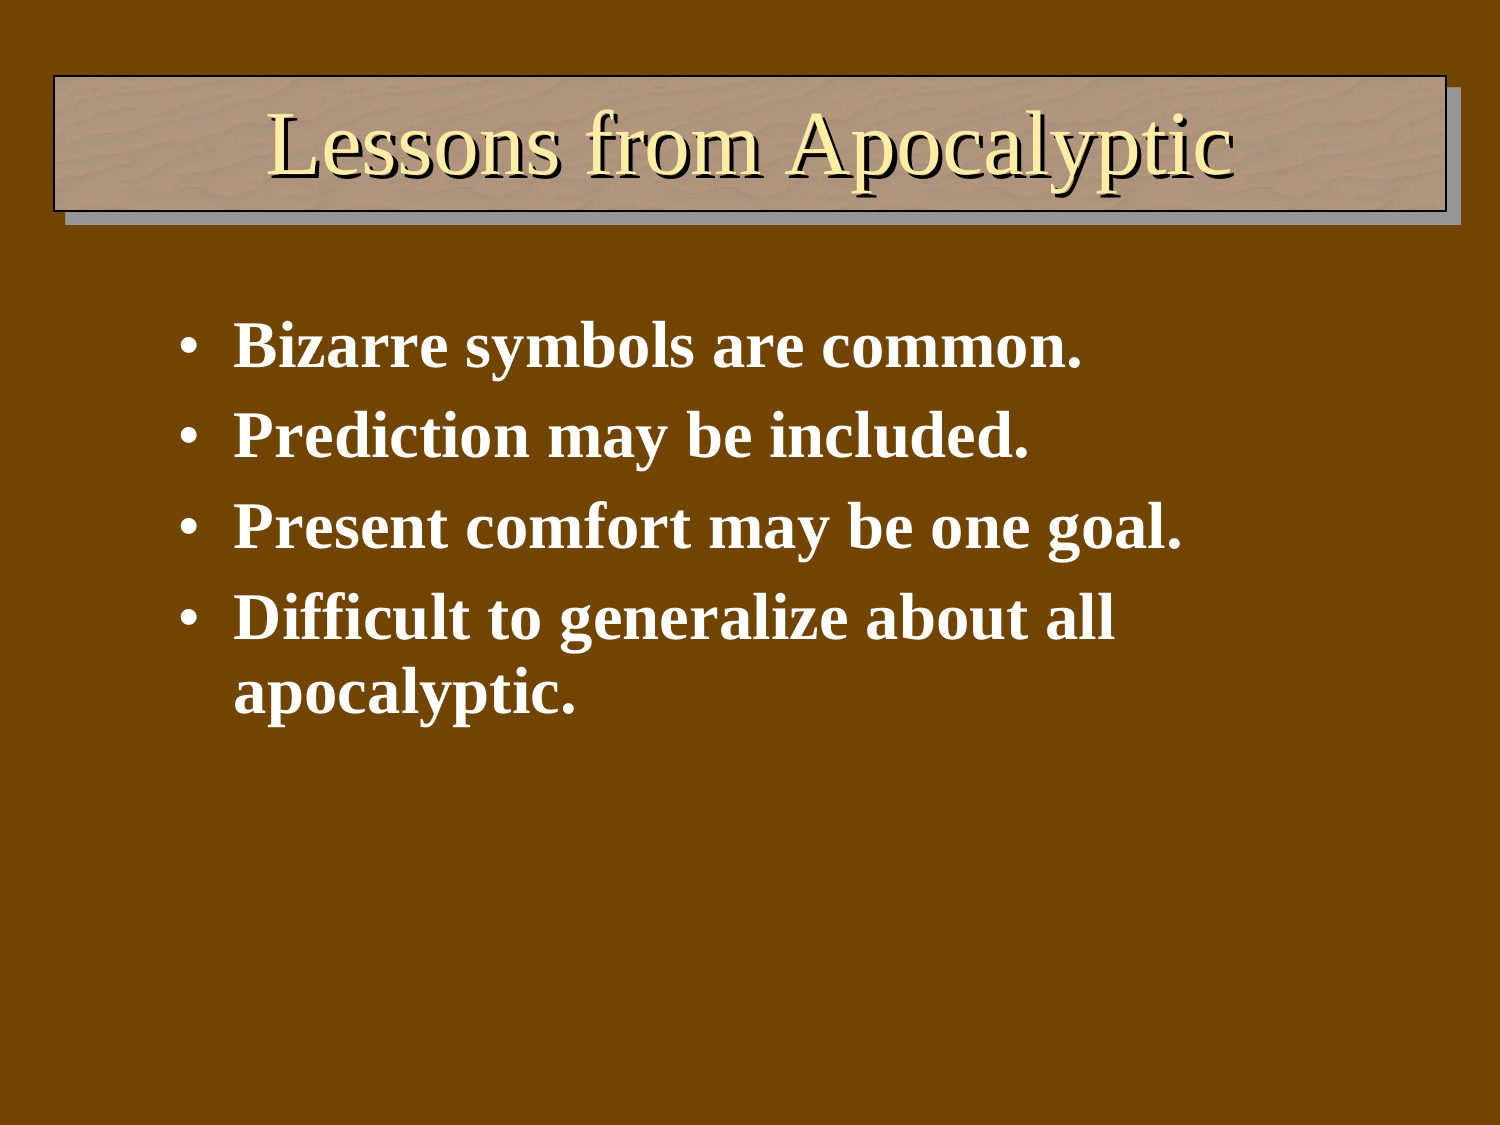

# Lessons from Apocalyptic
Bizarre symbols are common.
Prediction may be included.
Present comfort may be one goal.
Difficult to generalize about all apocalyptic.